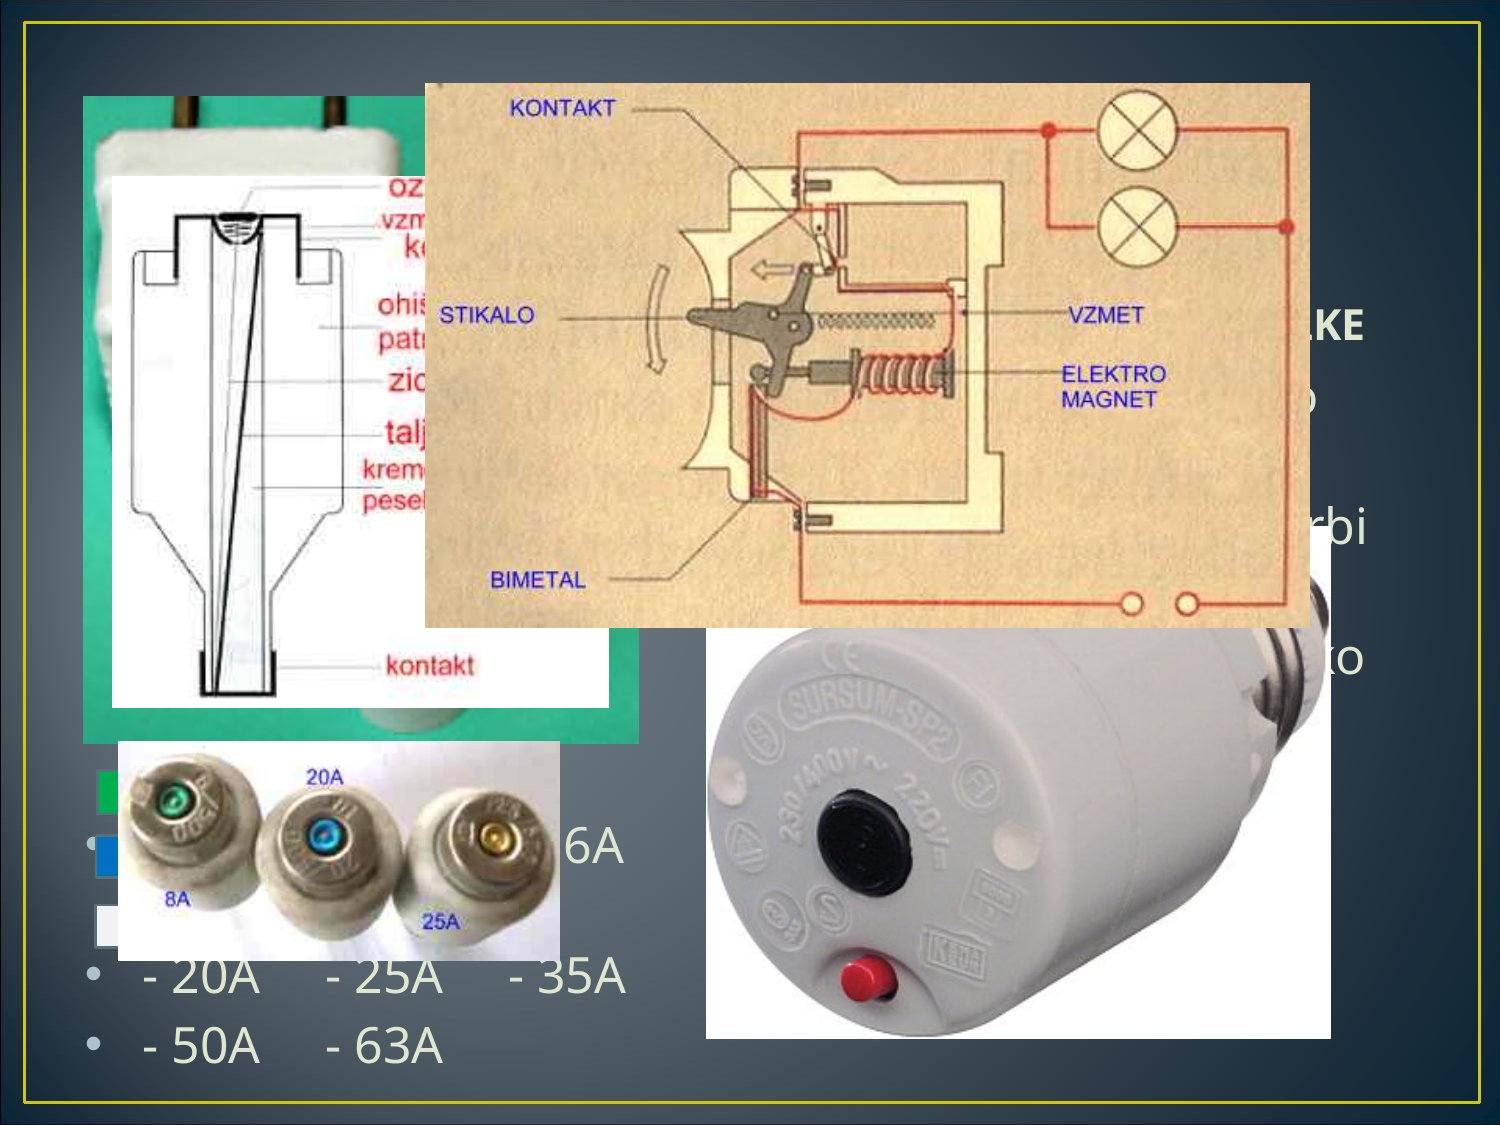

# DELOVANJE VAROVALK
TALJIVE VAROVALKE
AVTOMATSKE VAROVALKE
Delujejo na principu taljive žičke,
Najpogosteje uporabljene varovalke,
Uničeno varovalko moramo zamenjati z novo.
 - 6A -10A - 16A
 - 20A - 25A - 35A
 - 50A - 63A
Uporabljajo se vedno pogosteje,
Za prekinitev toka skrbi mehanizem,
Ob kratkem stiku lahko varovalko še enkrat uporabimo.